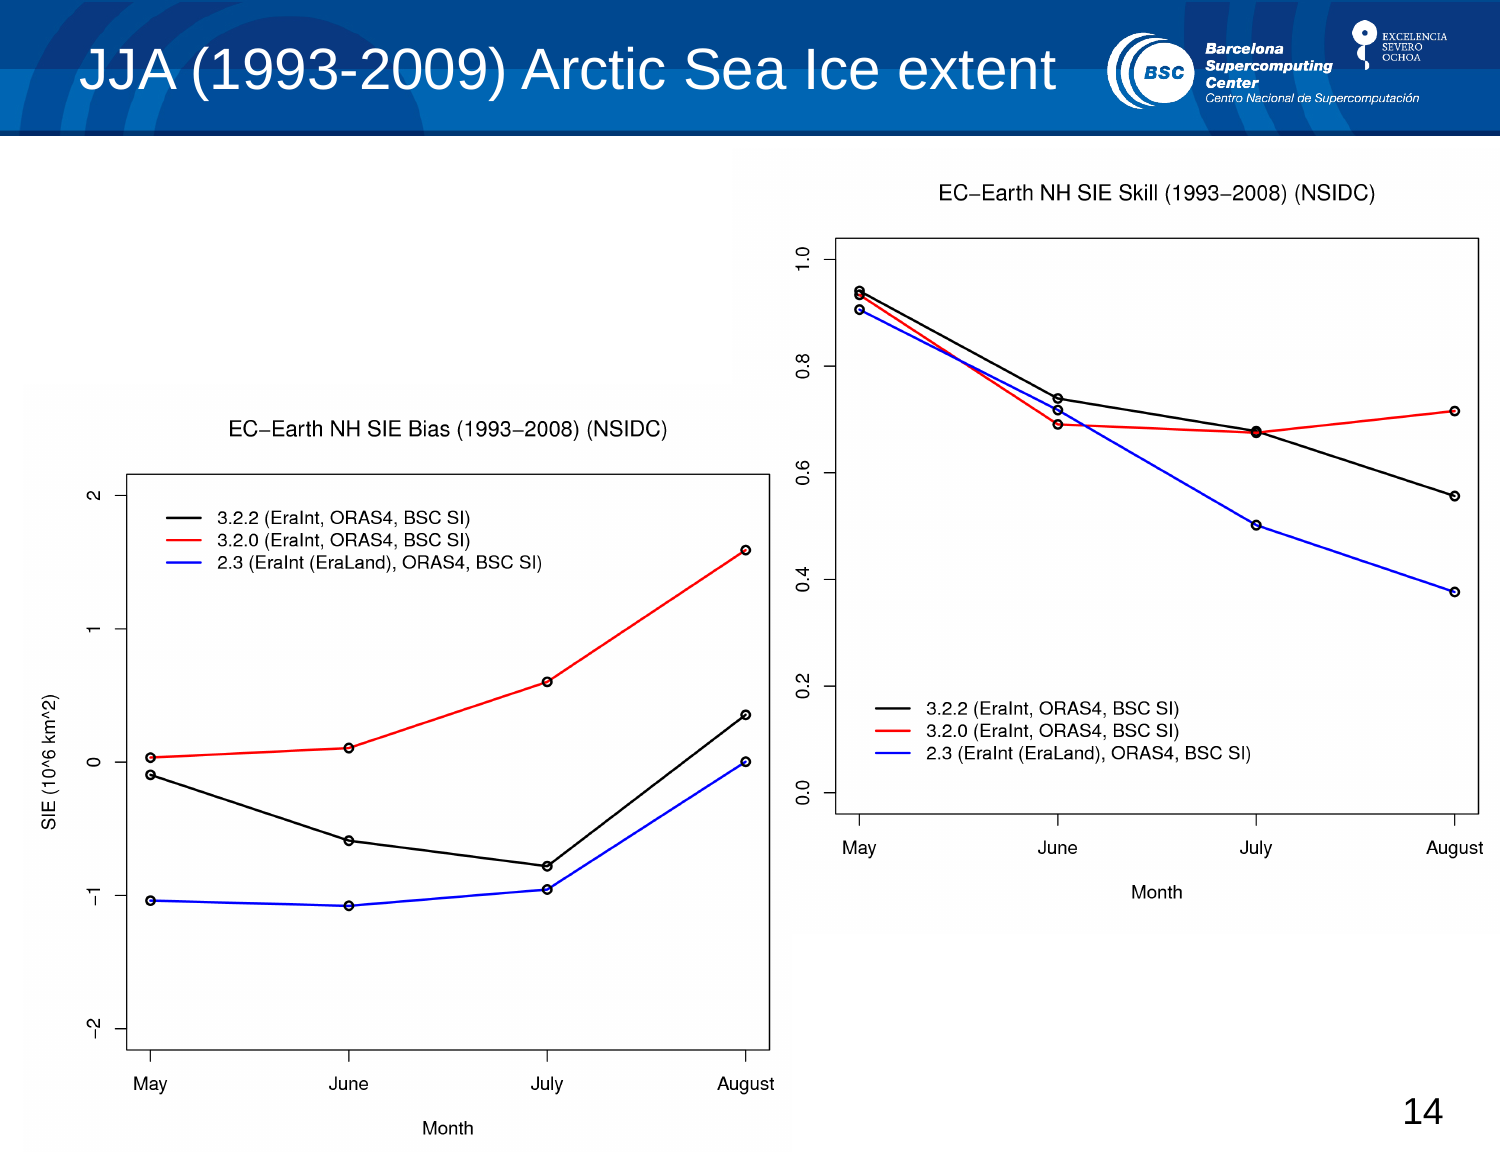

# JJA (1993-2009) Arctic Sea Ice extent